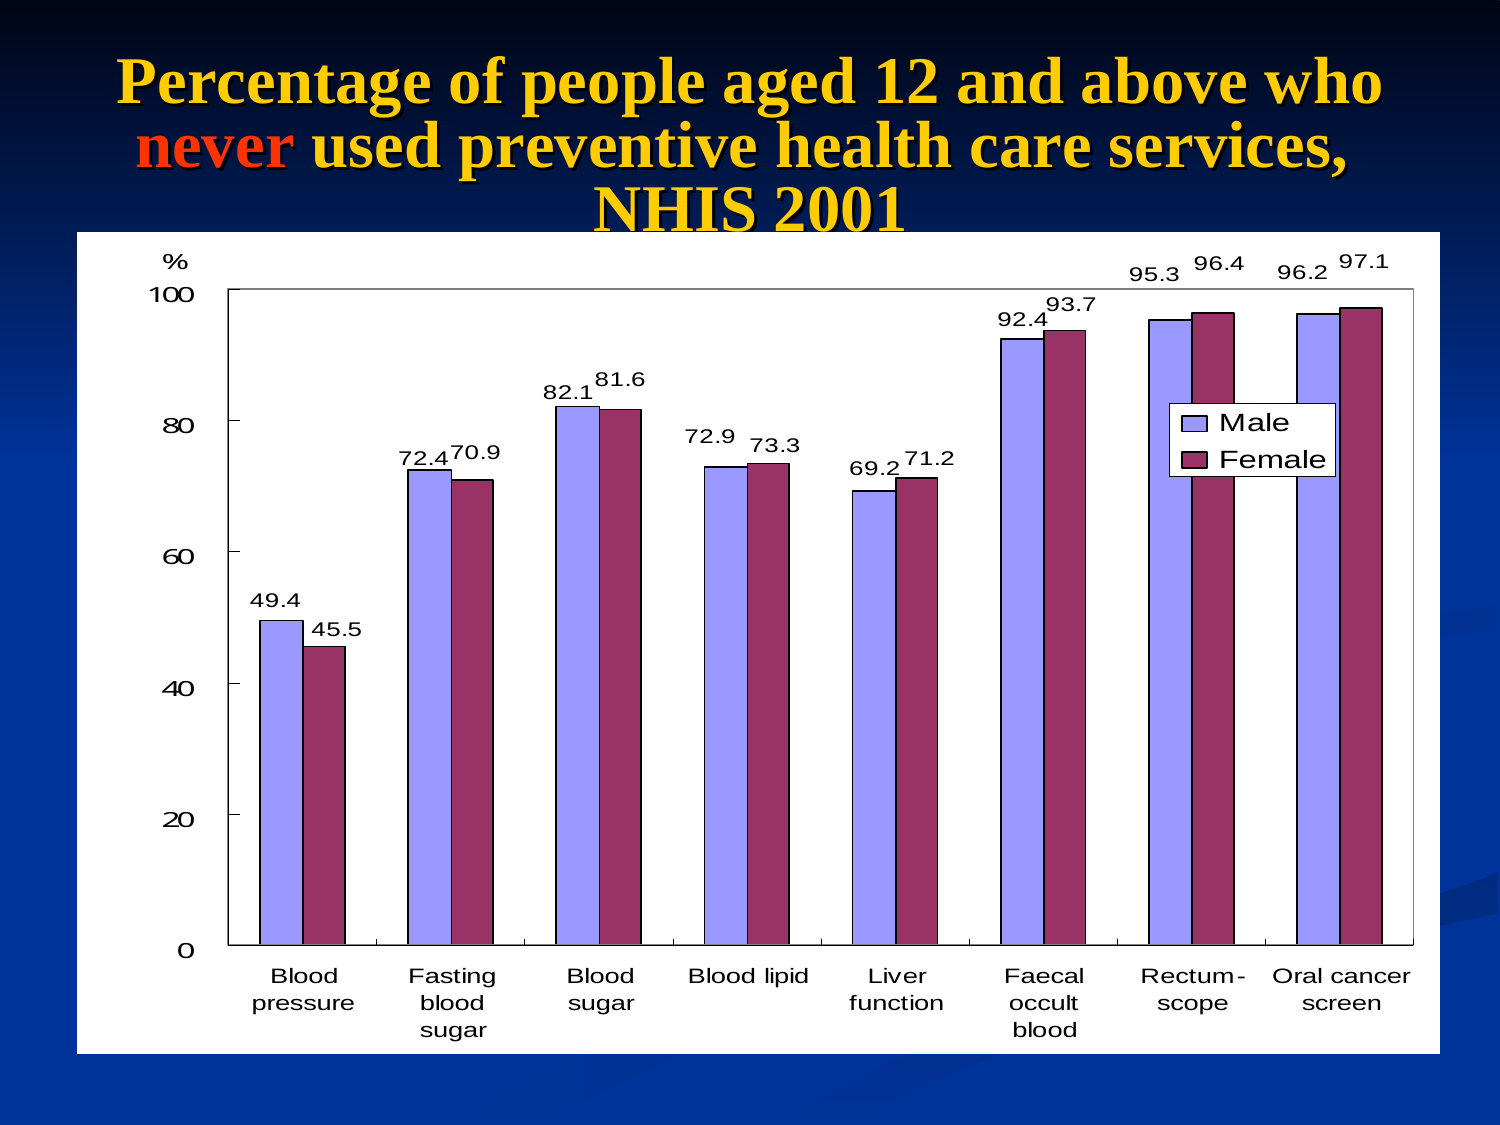

# Percentage of people aged 12 and above who never used preventive health care services, NHIS 2001